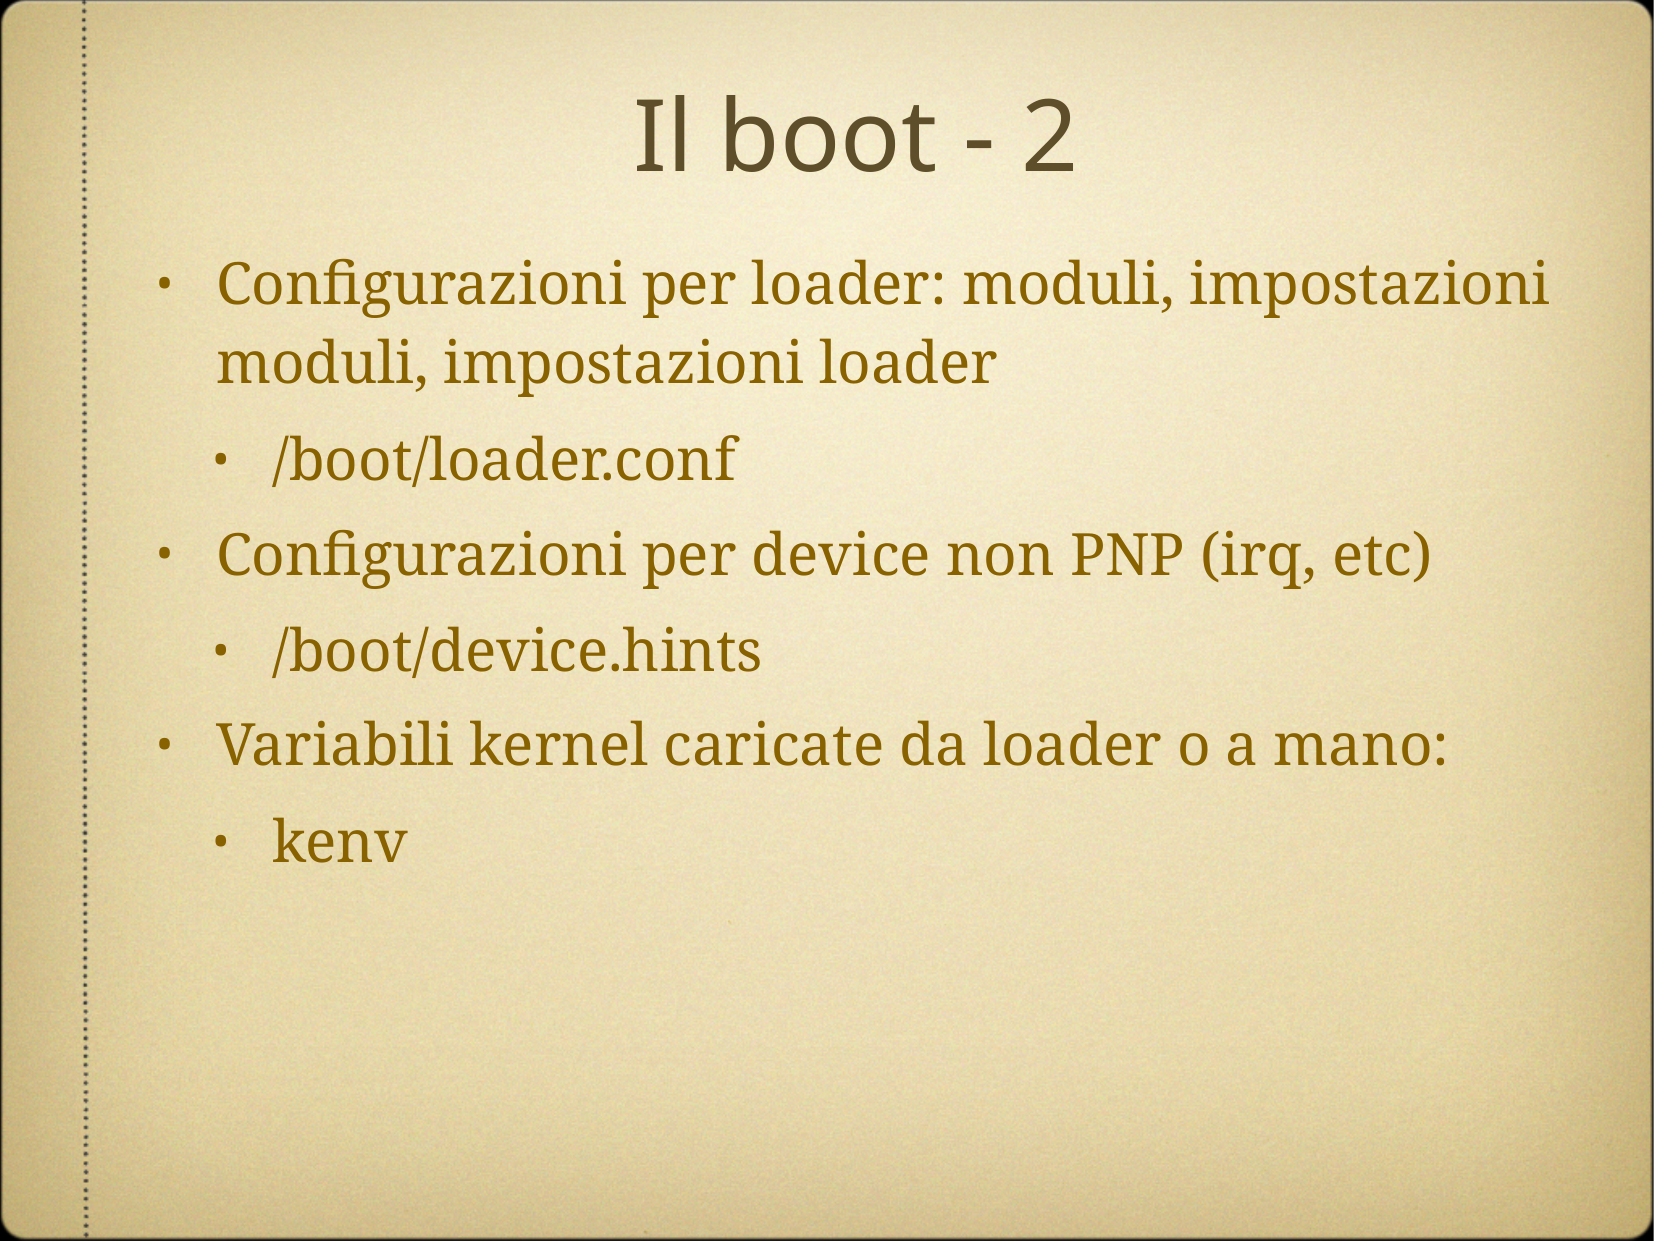

# Il boot - 2
Configurazioni per loader: moduli, impostazioni moduli, impostazioni loader
/boot/loader.conf
Configurazioni per device non PNP (irq, etc)
/boot/device.hints
Variabili kernel caricate da loader o a mano:
kenv